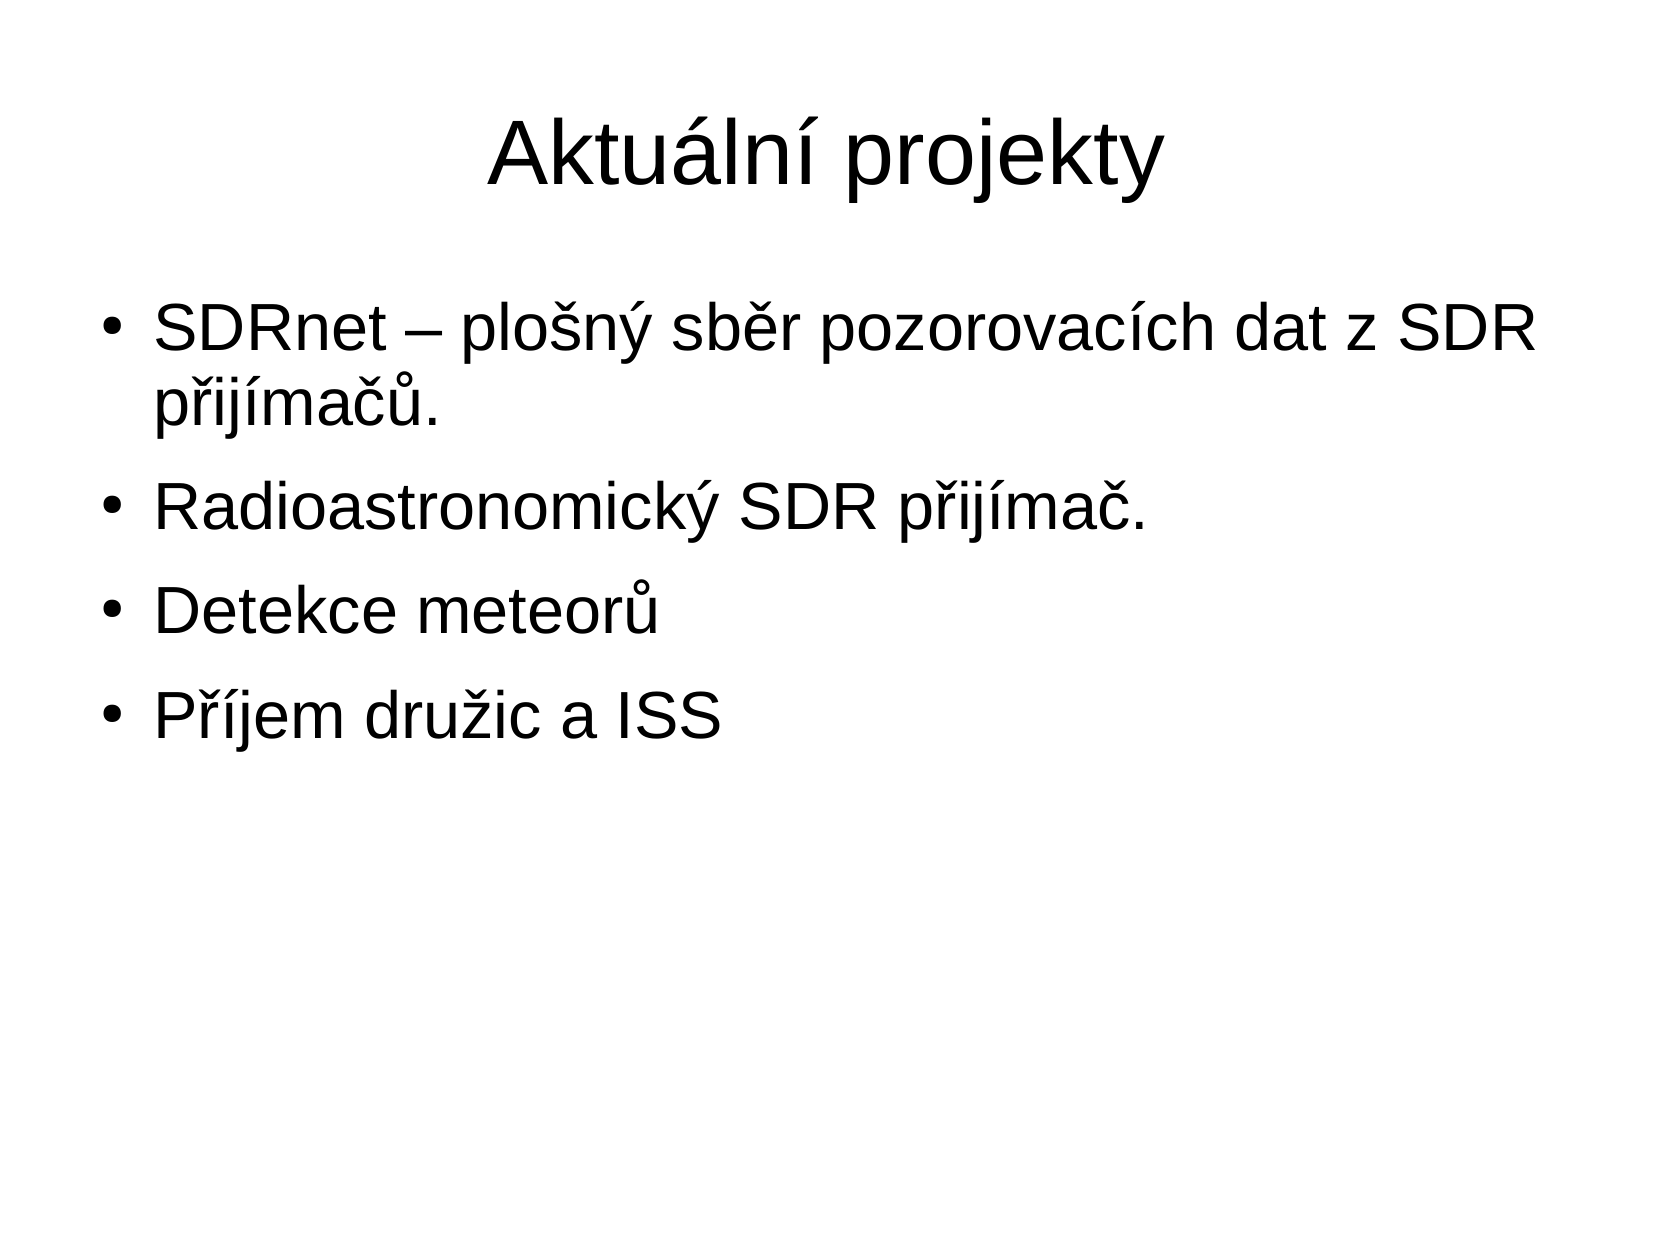

# Aktuální projekty
SDRnet – plošný sběr pozorovacích dat z SDR přijímačů.
Radioastronomický SDR přijímač.
Detekce meteorů
Příjem družic a ISS